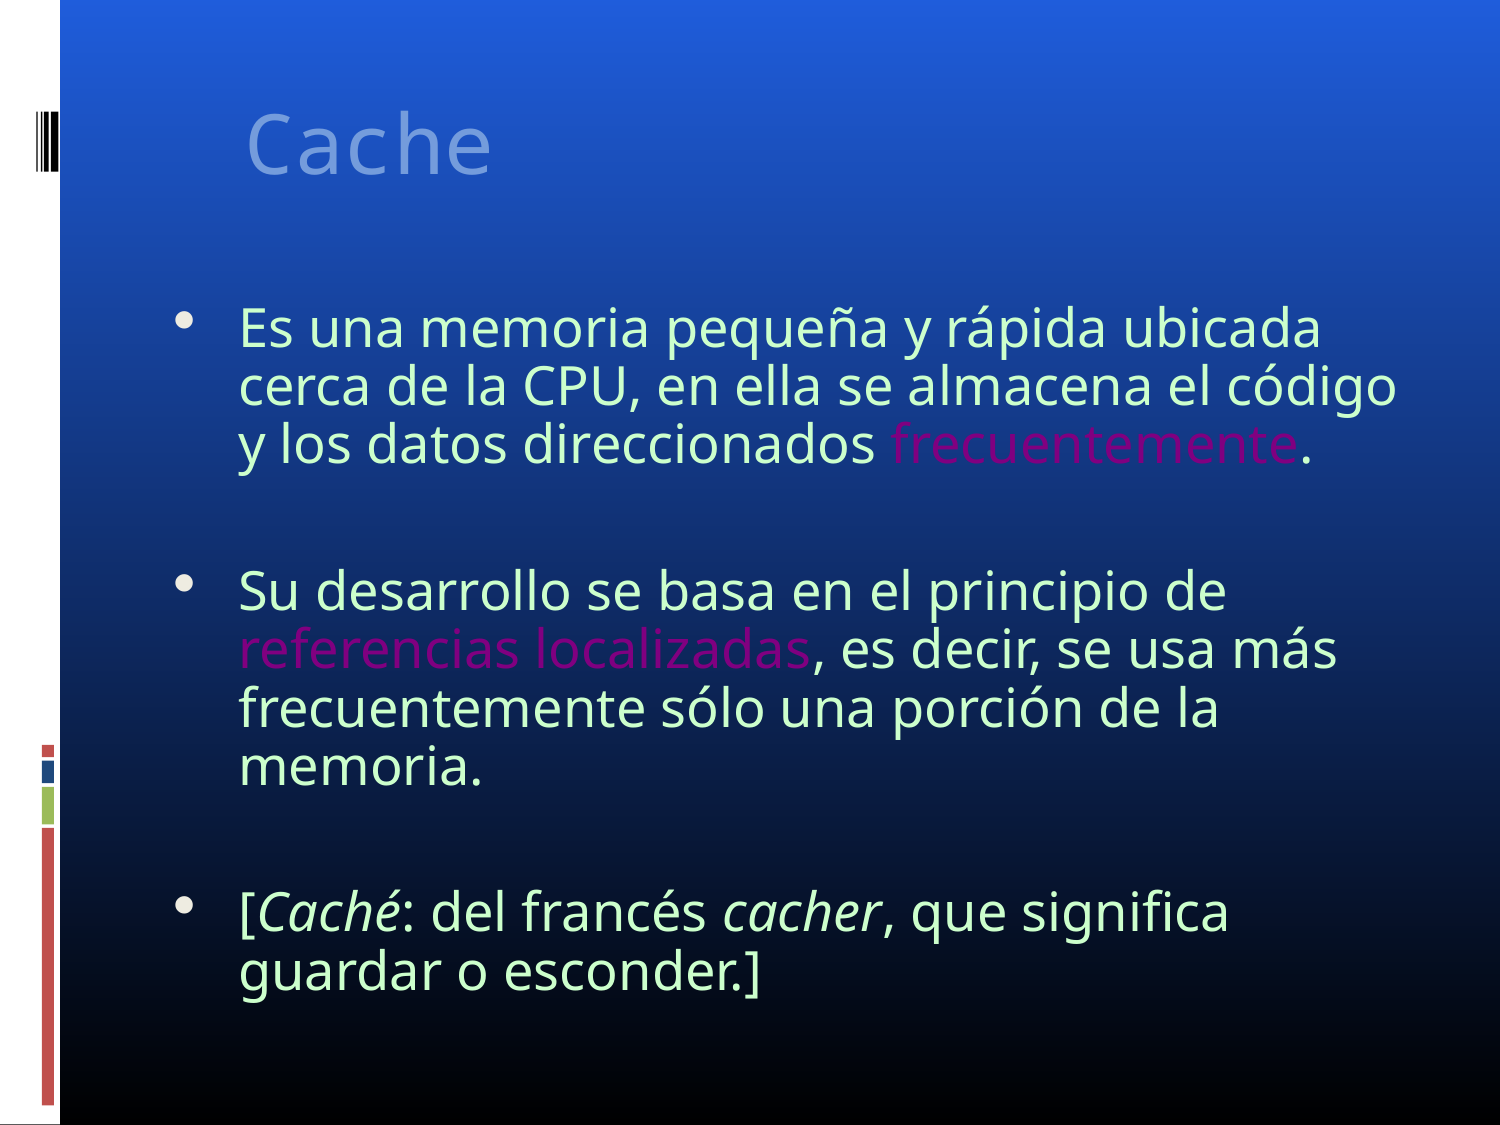

# Cache
Es una memoria pequeña y rápida ubicada cerca de la CPU, en ella se almacena el código y los datos direccionados frecuentemente.
Su desarrollo se basa en el principio de referencias localizadas, es decir, se usa más frecuentemente sólo una porción de la memoria.
[Caché: del francés cacher, que significa guardar o esconder.]